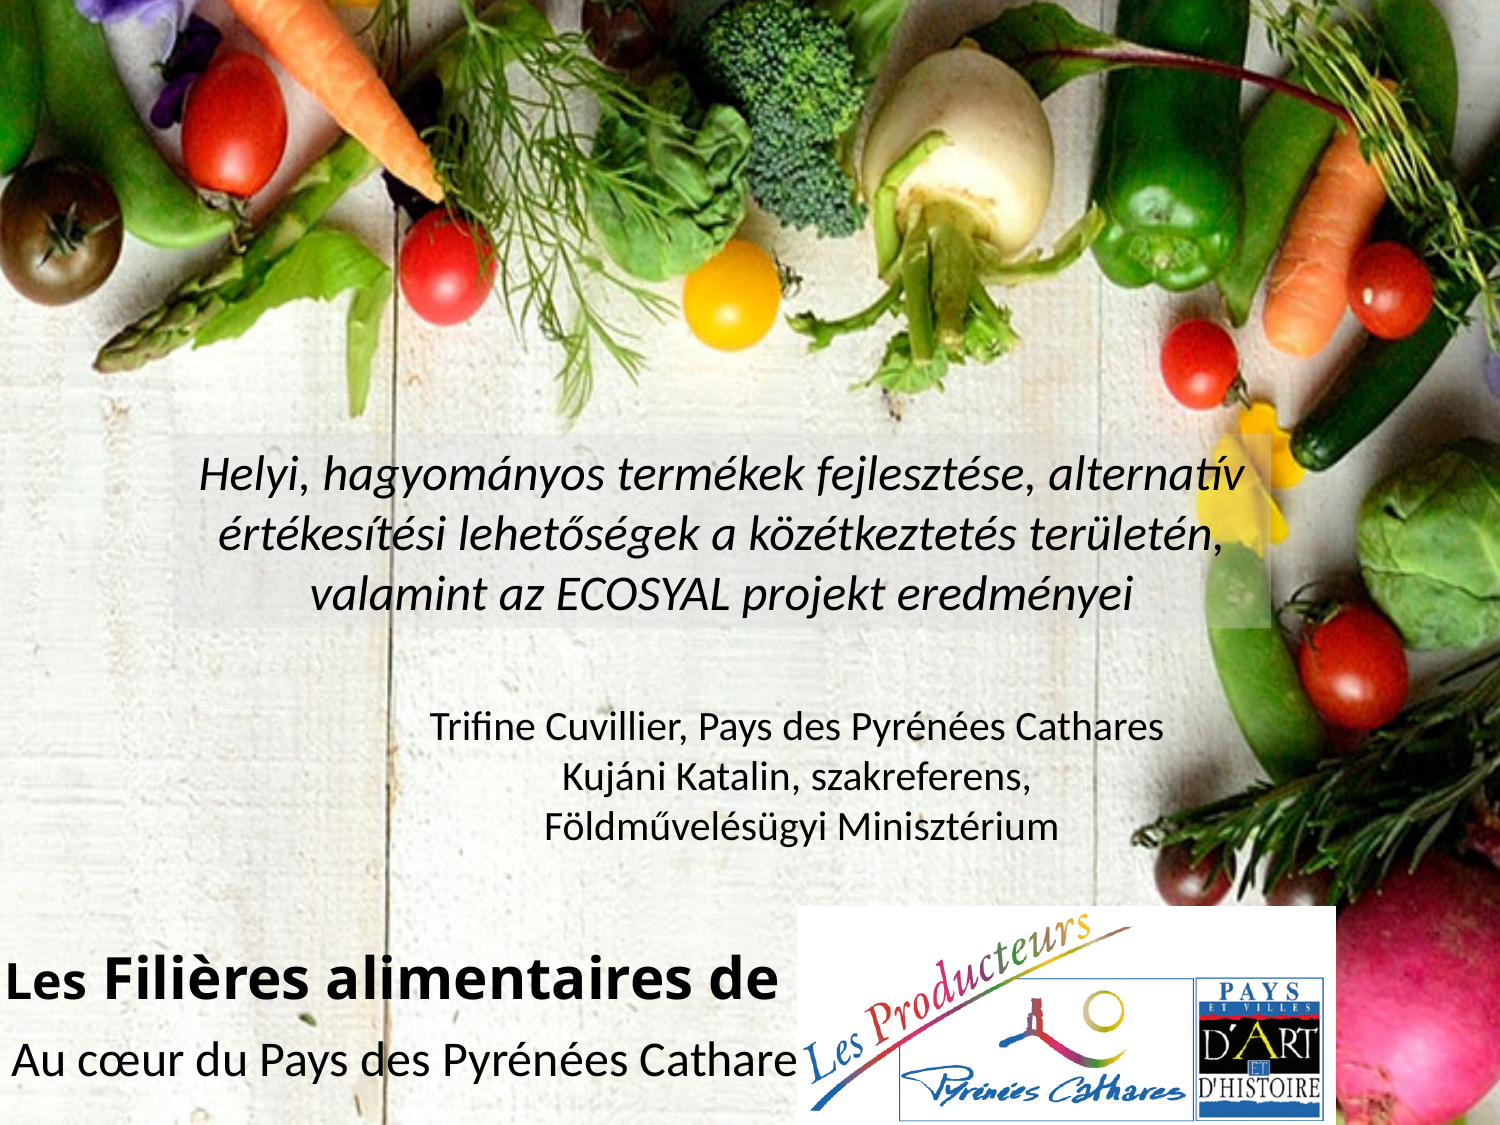

Helyi, hagyományos termékek fejlesztése, alternatív értékesítési lehetőségek a közétkeztetés területén, valamint az ECOSYAL projekt eredményei
Trifine Cuvillier, Pays des Pyrénées Cathares
Kujáni Katalin, szakreferens,
 Földművelésügyi Minisztérium
# Les Filières alimentaires de proximité
Au cœur du Pays des Pyrénées Cathares